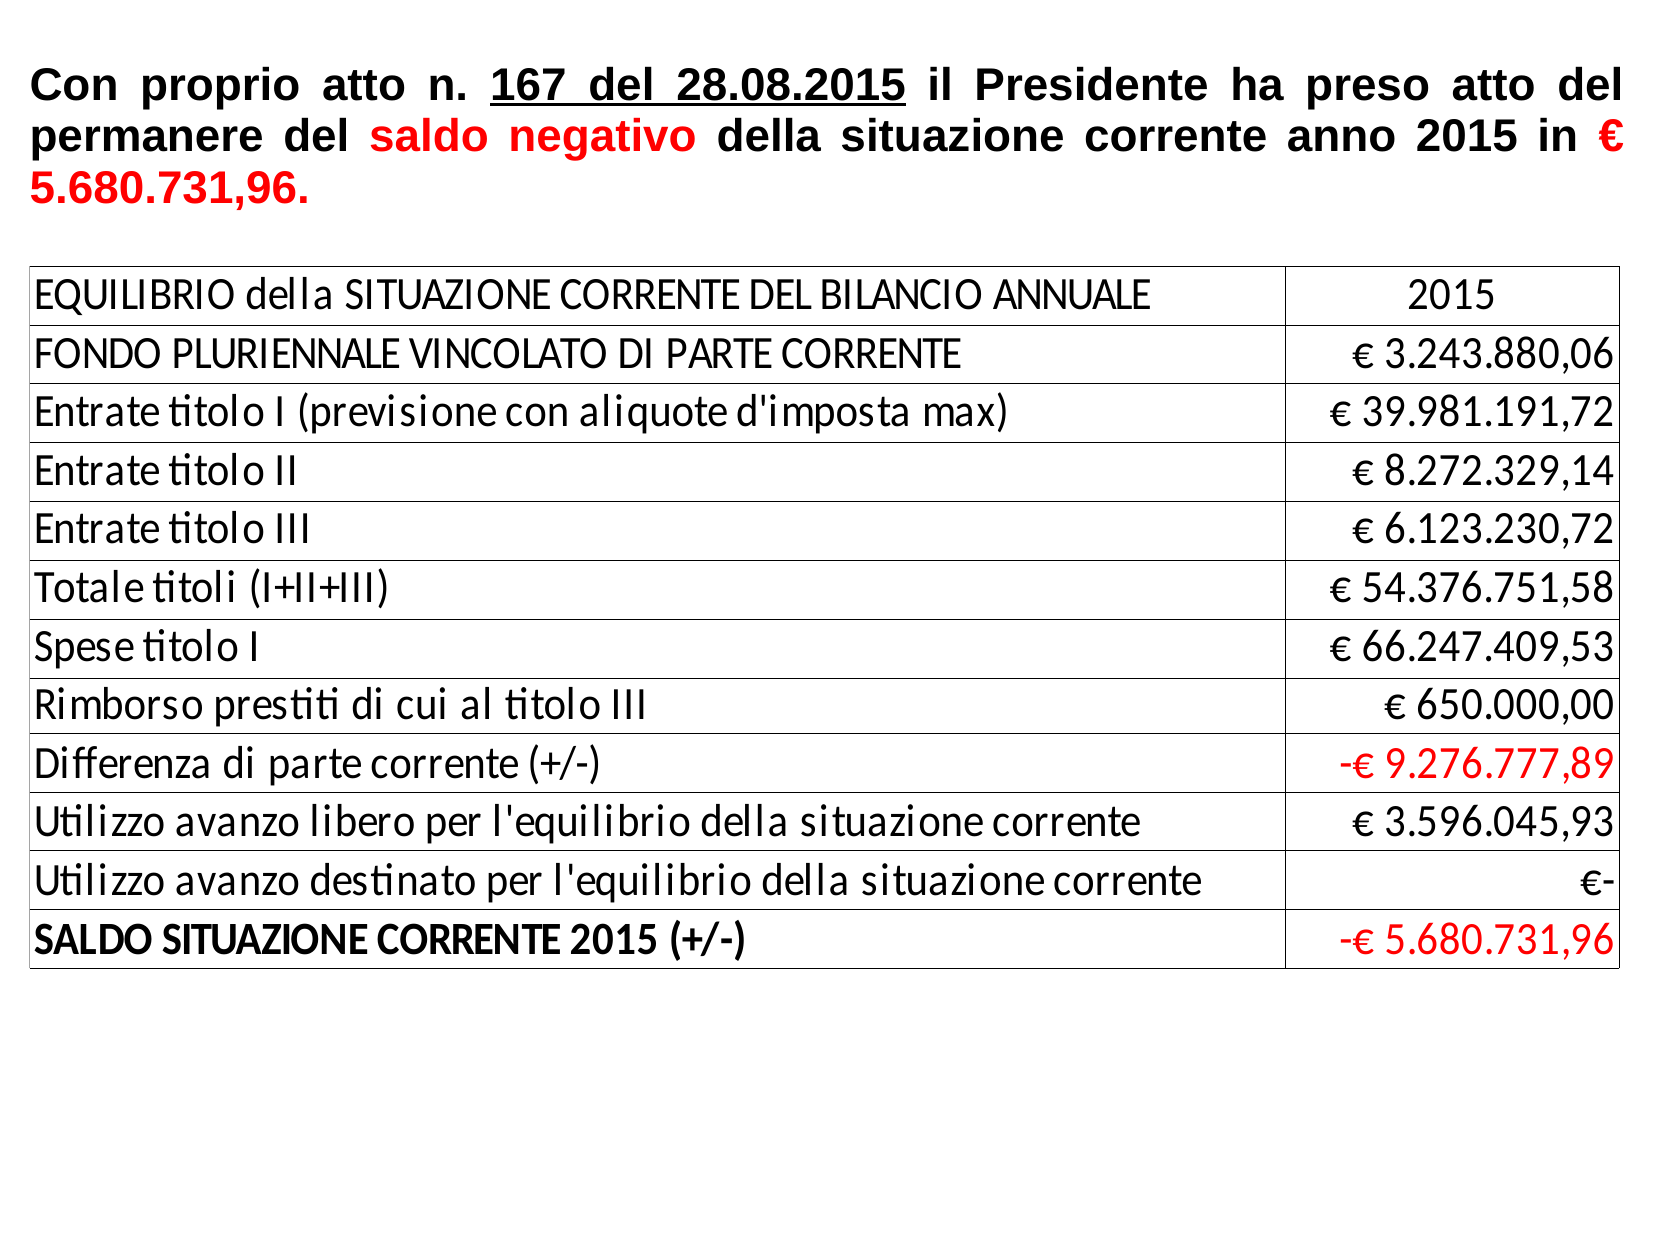

# Con proprio atto n. 167 del 28.08.2015 il Presidente ha preso atto del permanere del saldo negativo della situazione corrente anno 2015 in € 5.680.731,96.